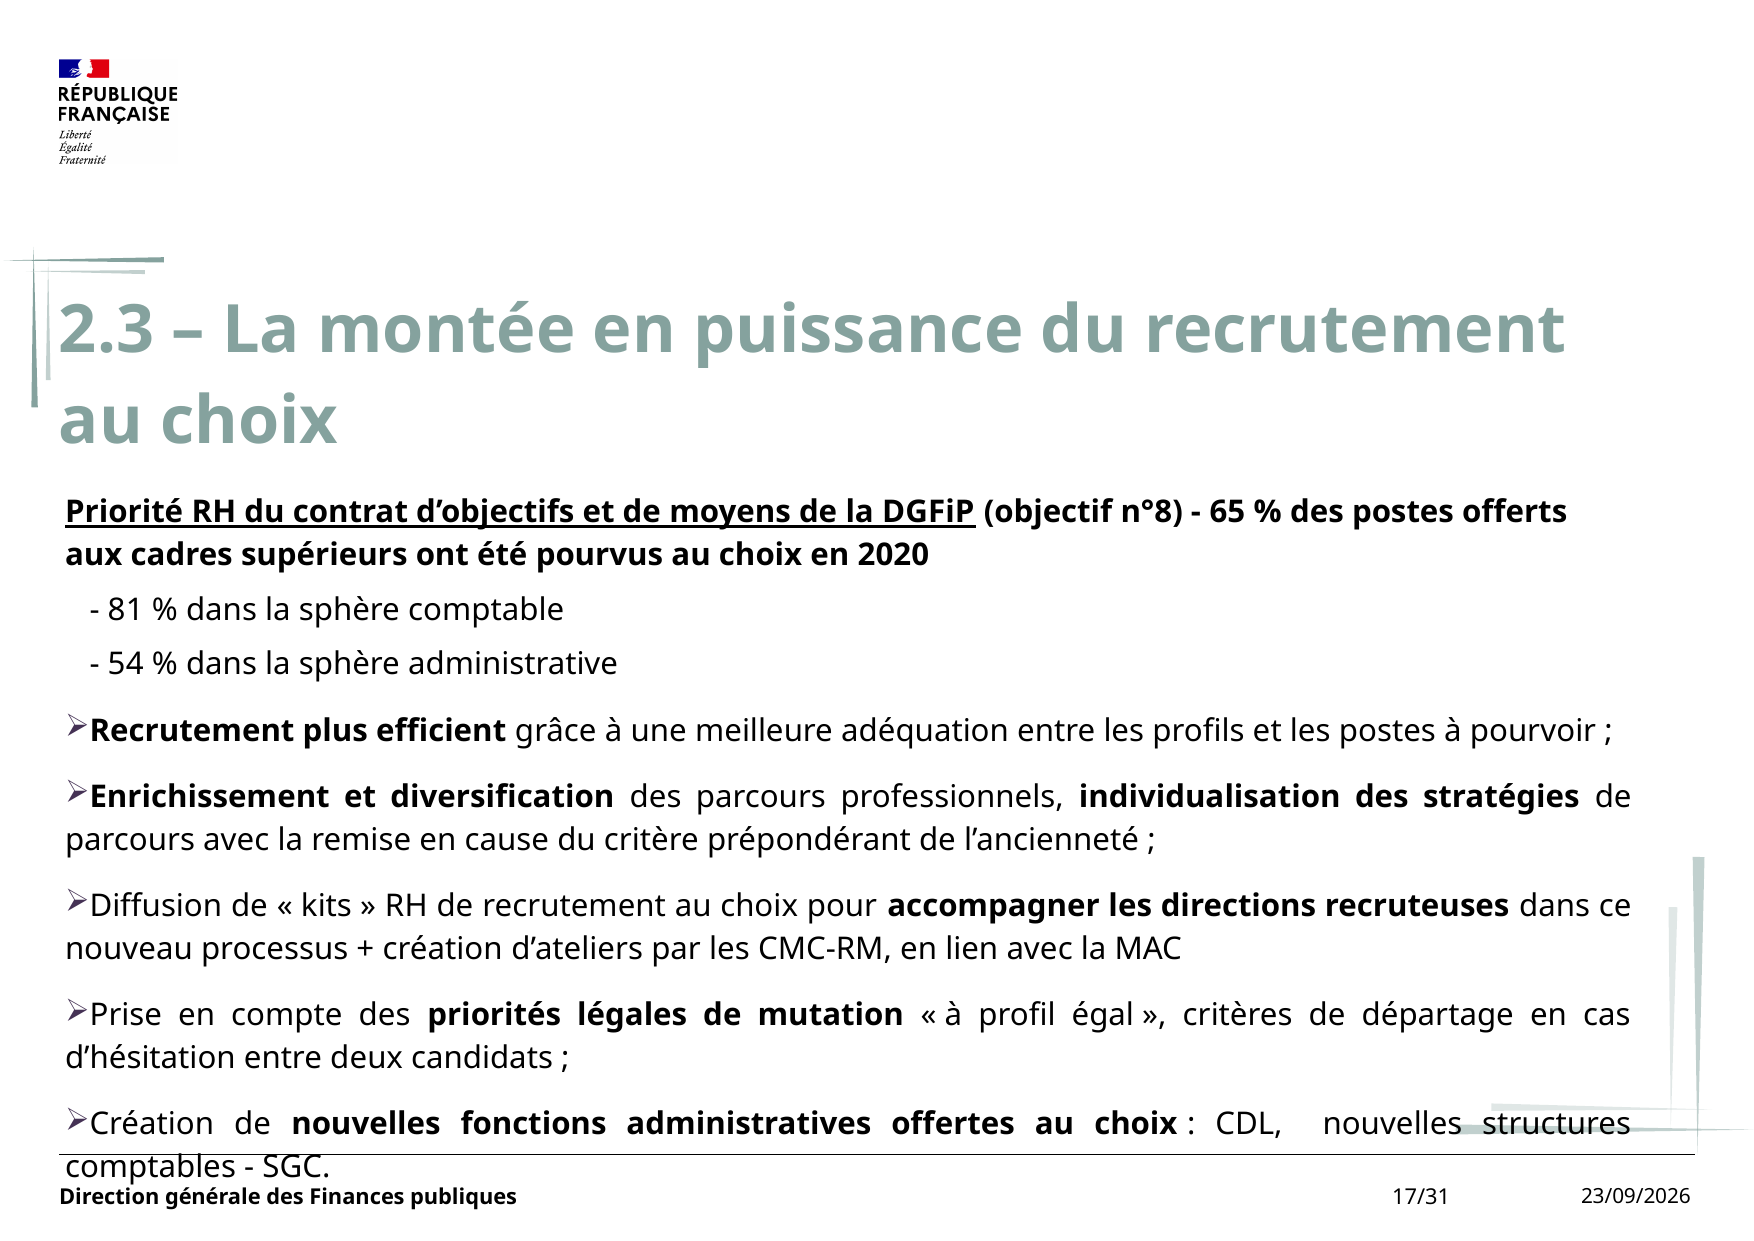

# 2.3 – La montée en puissance du recrutement au choix
Priorité RH du contrat d’objectifs et de moyens de la DGFiP (objectif n°8) - 65 % des postes offerts aux cadres supérieurs ont été pourvus au choix en 2020
- 81 % dans la sphère comptable
- 54 % dans la sphère administrative
Recrutement plus efficient grâce à une meilleure adéquation entre les profils et les postes à pourvoir ;
Enrichissement et diversification des parcours professionnels, individualisation des stratégies de parcours avec la remise en cause du critère prépondérant de l’ancienneté ;
Diffusion de « kits » RH de recrutement au choix pour accompagner les directions recruteuses dans ce nouveau processus + création d’ateliers par les CMC-RM, en lien avec la MAC
Prise en compte des priorités légales de mutation « à profil égal », critères de départage en cas d’hésitation entre deux candidats ;
Création de nouvelles fonctions administratives offertes au choix : CDL, nouvelles structures comptables - SGC.